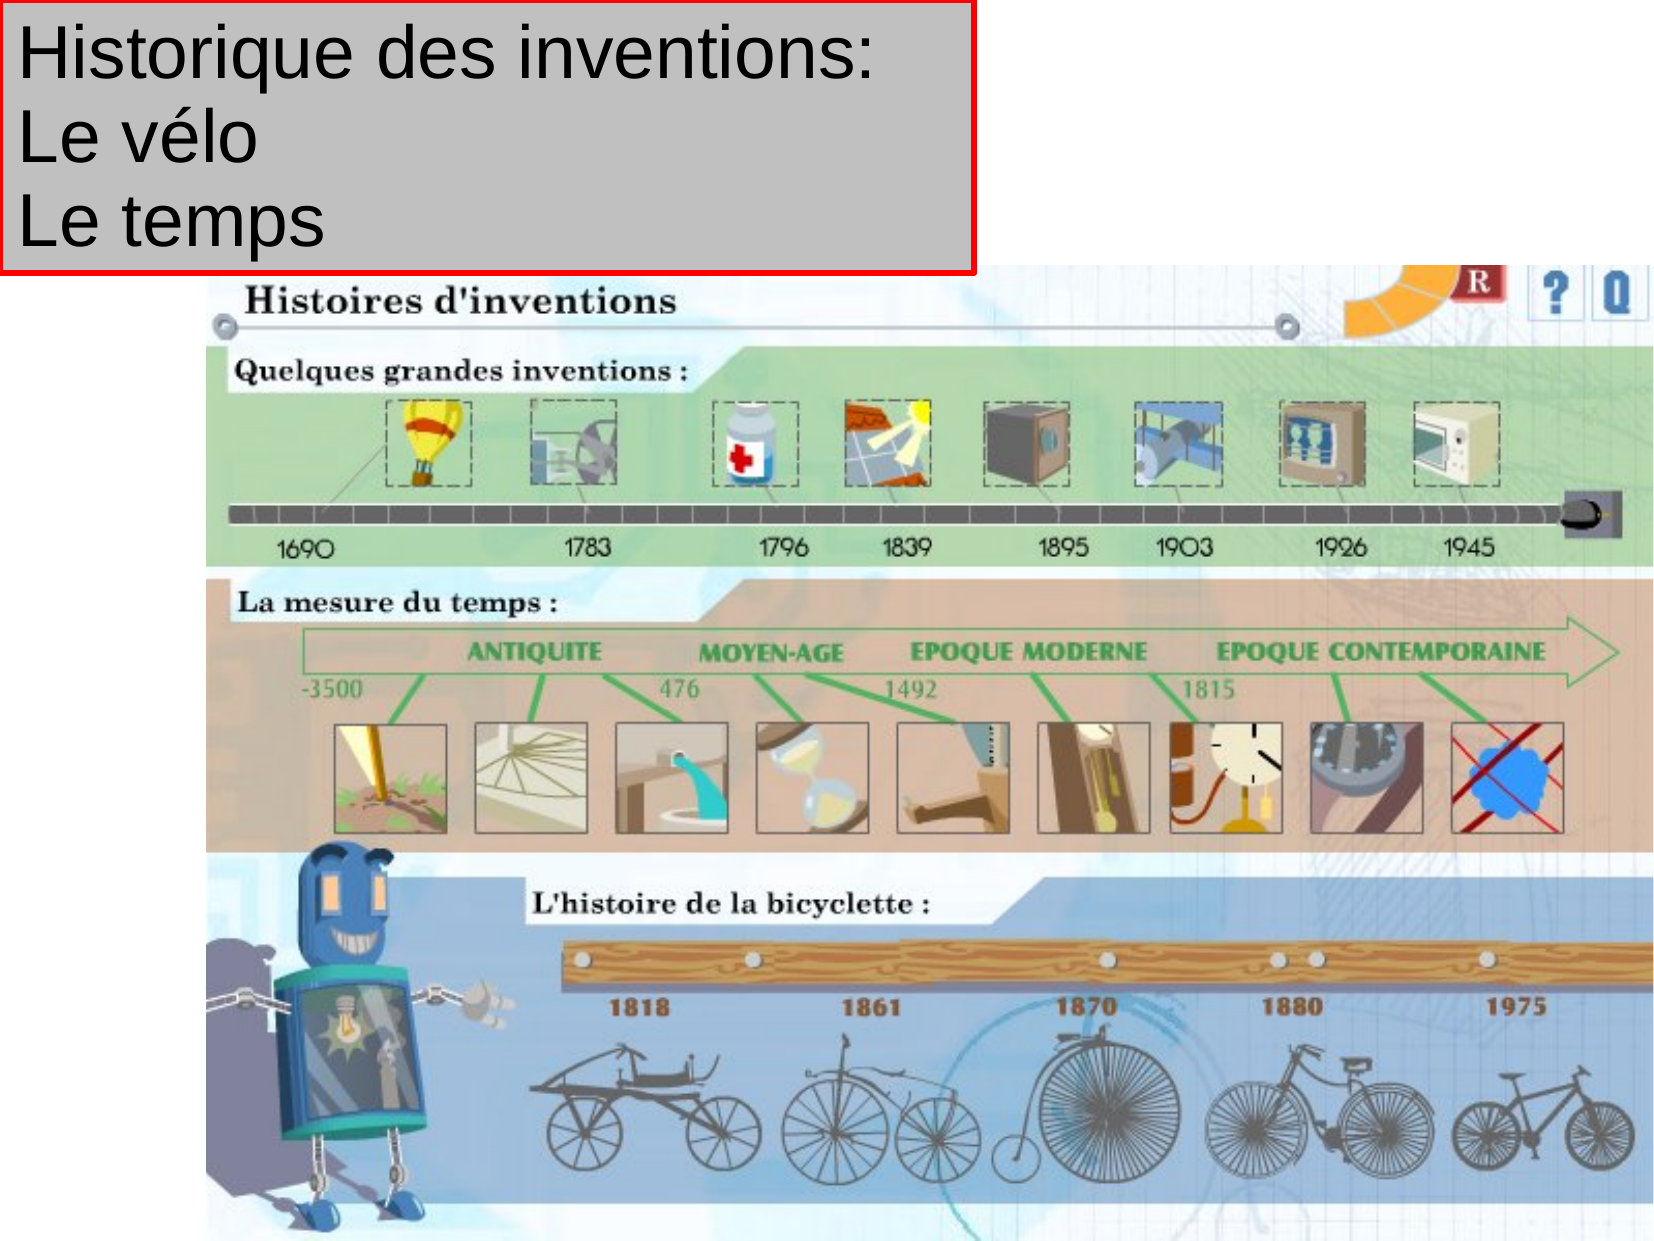

Historique des inventions:
Le vélo
Le temps